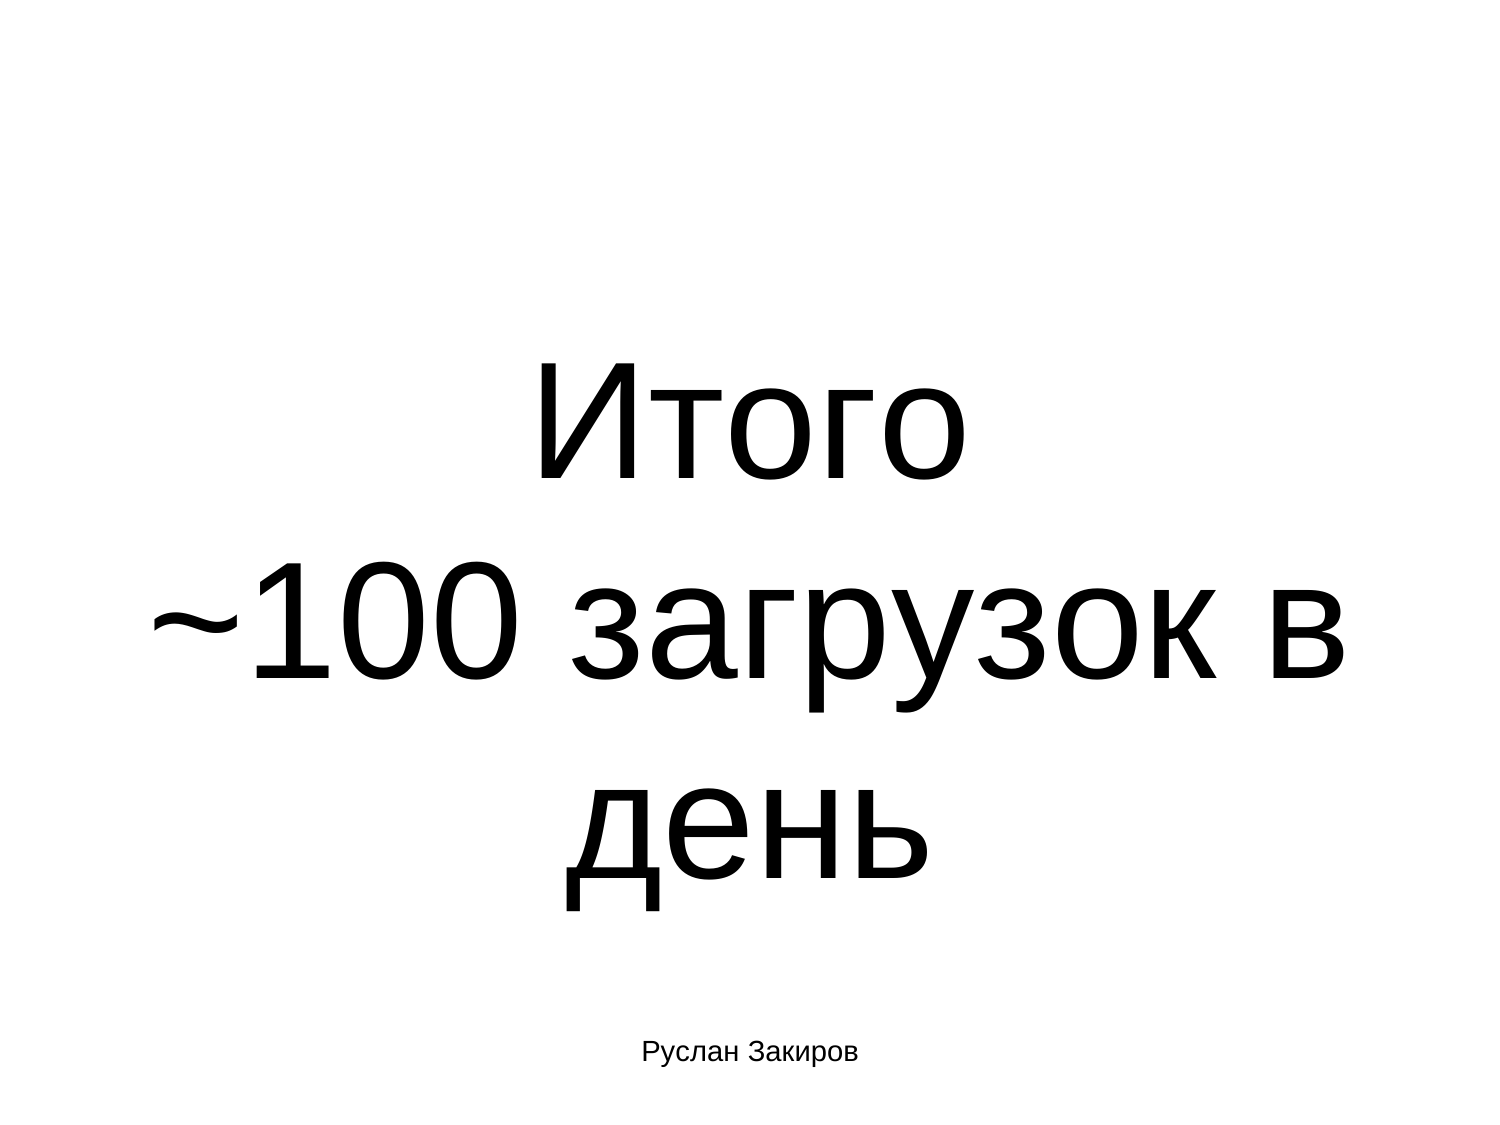

# Итого ~100 загрузок в день
Руслан Закиров